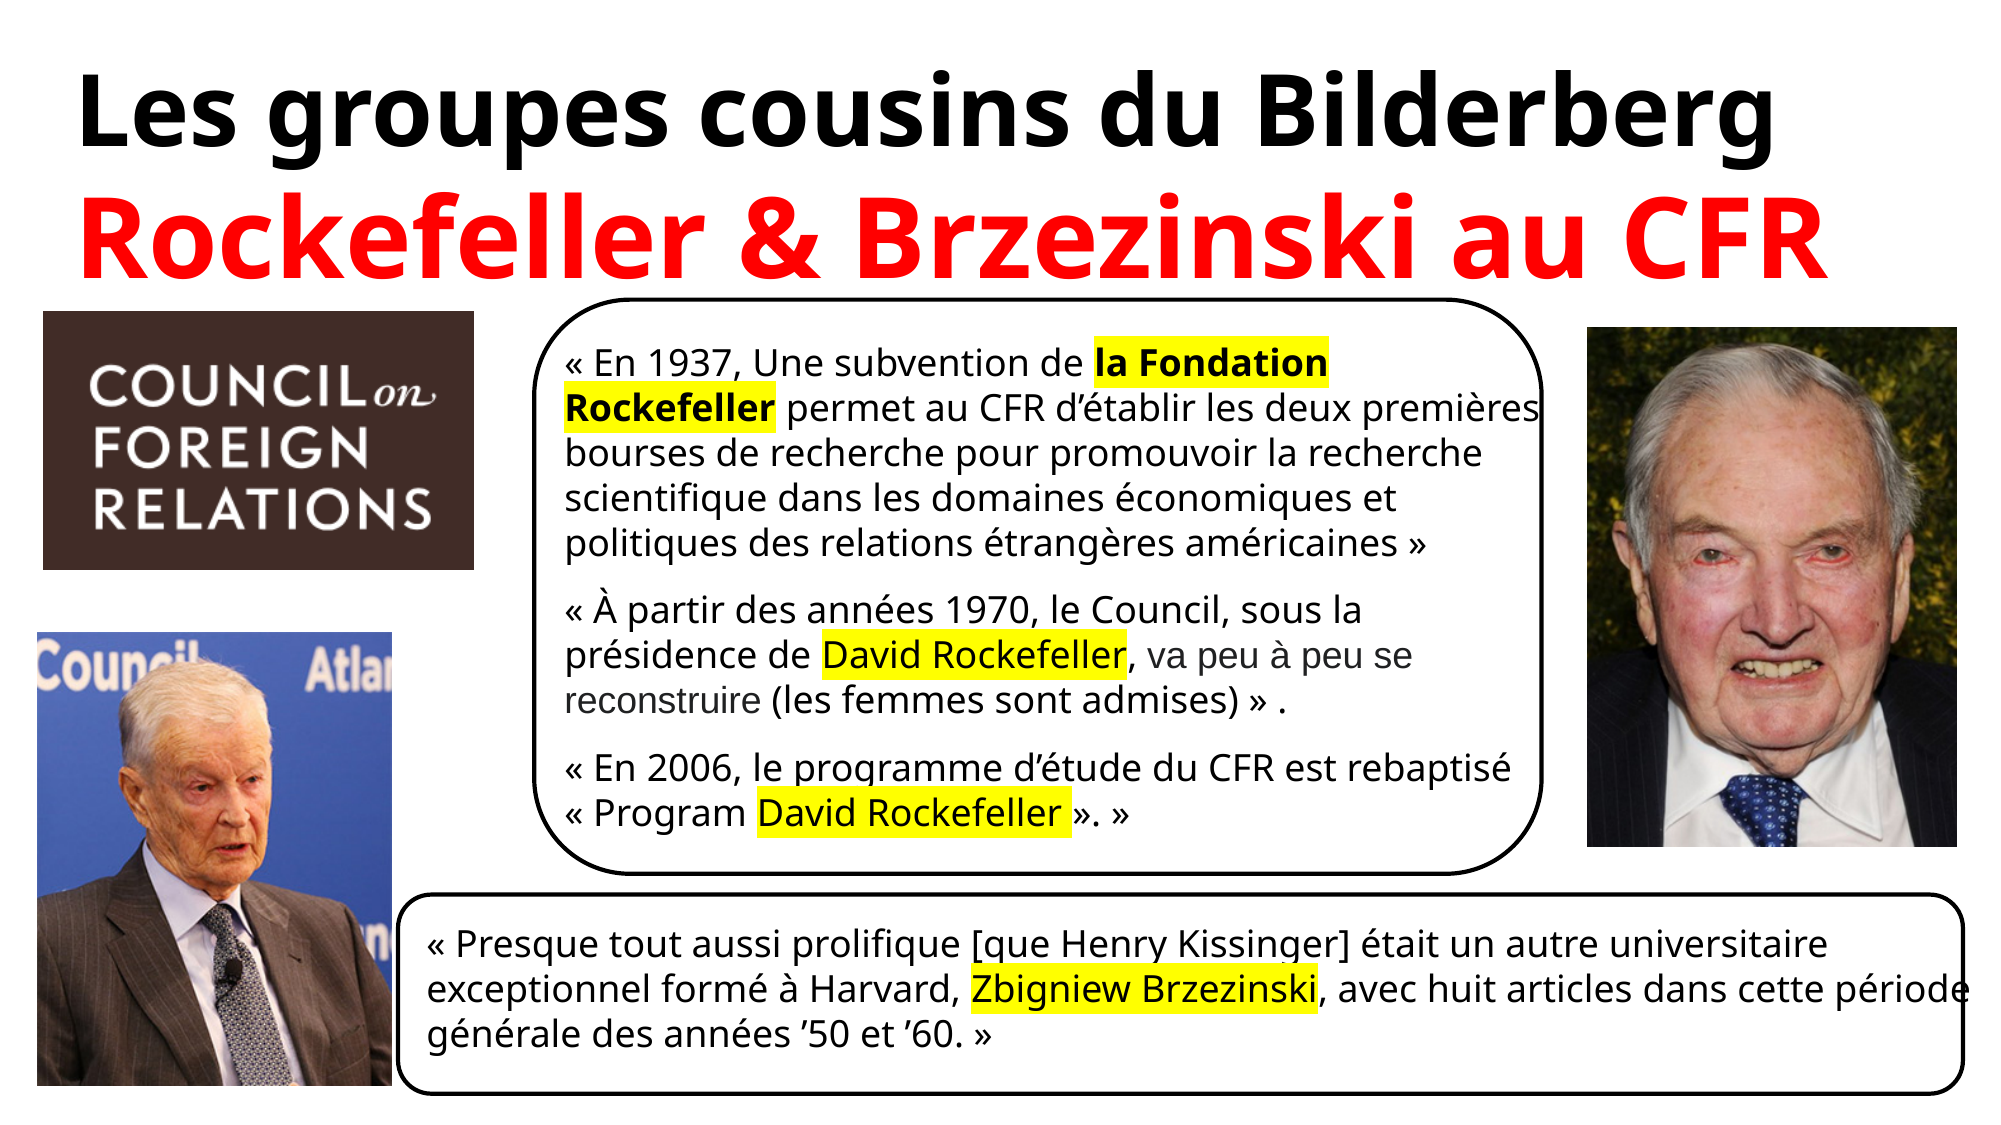

Les groupes cousins du Bilderberg
Rockefeller & Brzezinski au CFR
« En 1937, Une subvention de la Fondation Rockefeller permet au CFR d’établir les deux premières bourses de recherche pour promouvoir la recherche scientifique dans les domaines économiques et politiques des relations étrangères américaines »
« À partir des années 1970, le Council, sous la présidence de David Rockefeller, va peu à peu se reconstruire (les femmes sont admises) » .
« En 2006, le programme d’étude du CFR est rebaptisé
« Program David Rockefeller ». »
« Presque tout aussi prolifique [que Henry Kissinger] était un autre universitaire exceptionnel formé à Harvard, Zbigniew Brzezinski, avec huit articles dans cette période générale des années ’50 et ’60. »